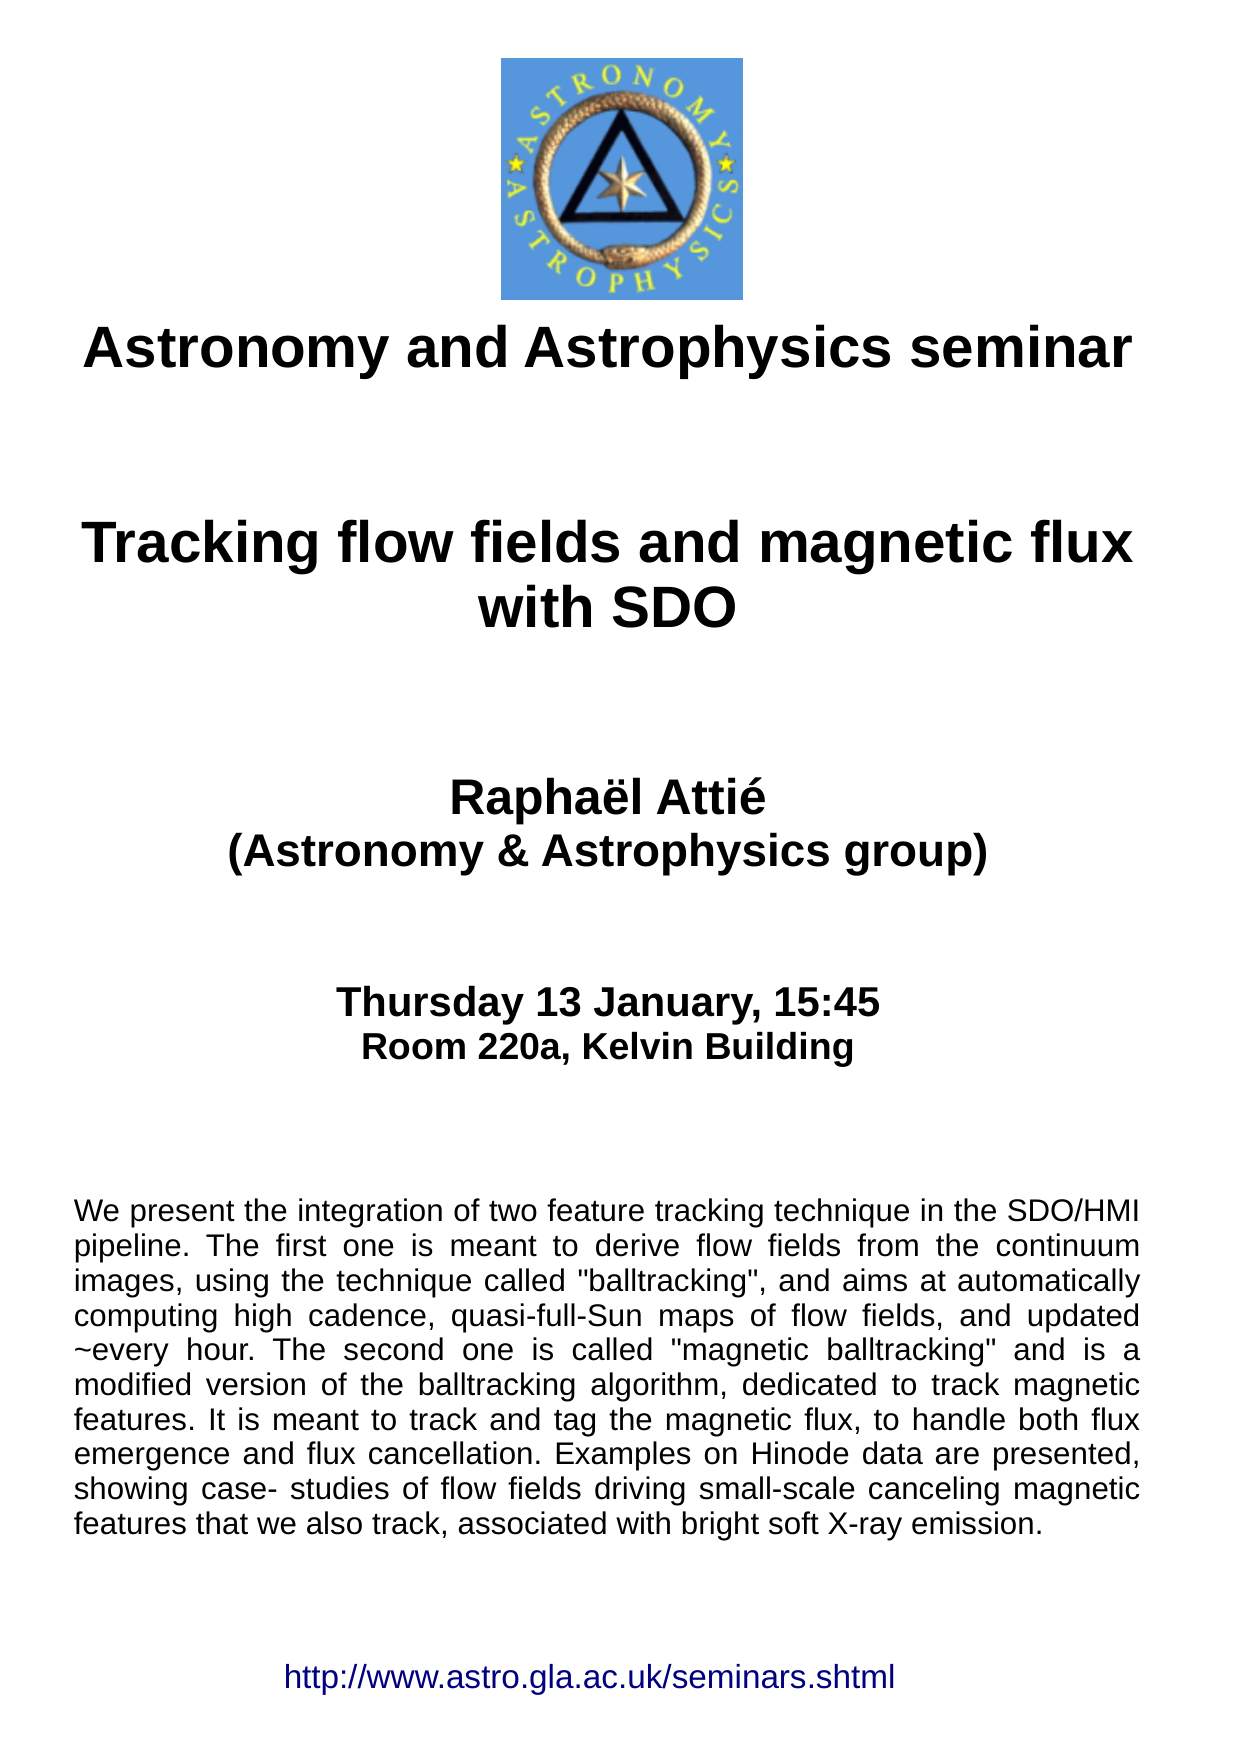

Astronomy and Astrophysics seminar
Tracking flow fields and magnetic flux with SDO
Raphaël Attié
(Astronomy & Astrophysics group)
Thursday 13 January, 15:45
Room 220a, Kelvin Building
We present the integration of two feature tracking technique in the SDO/HMI pipeline. The first one is meant to derive flow fields from the continuum images, using the technique called "balltracking", and aims at automatically computing high cadence, quasi-full-Sun maps of flow fields, and updated ~every hour. The second one is called "magnetic balltracking" and is a modified version of the balltracking algorithm, dedicated to track magnetic features. It is meant to track and tag the magnetic flux, to handle both flux emergence and flux cancellation. Examples on Hinode data are presented, showing case- studies of flow fields driving small-scale canceling magnetic features that we also track, associated with bright soft X-ray emission.
http://www.astro.gla.ac.uk/seminars.shtml